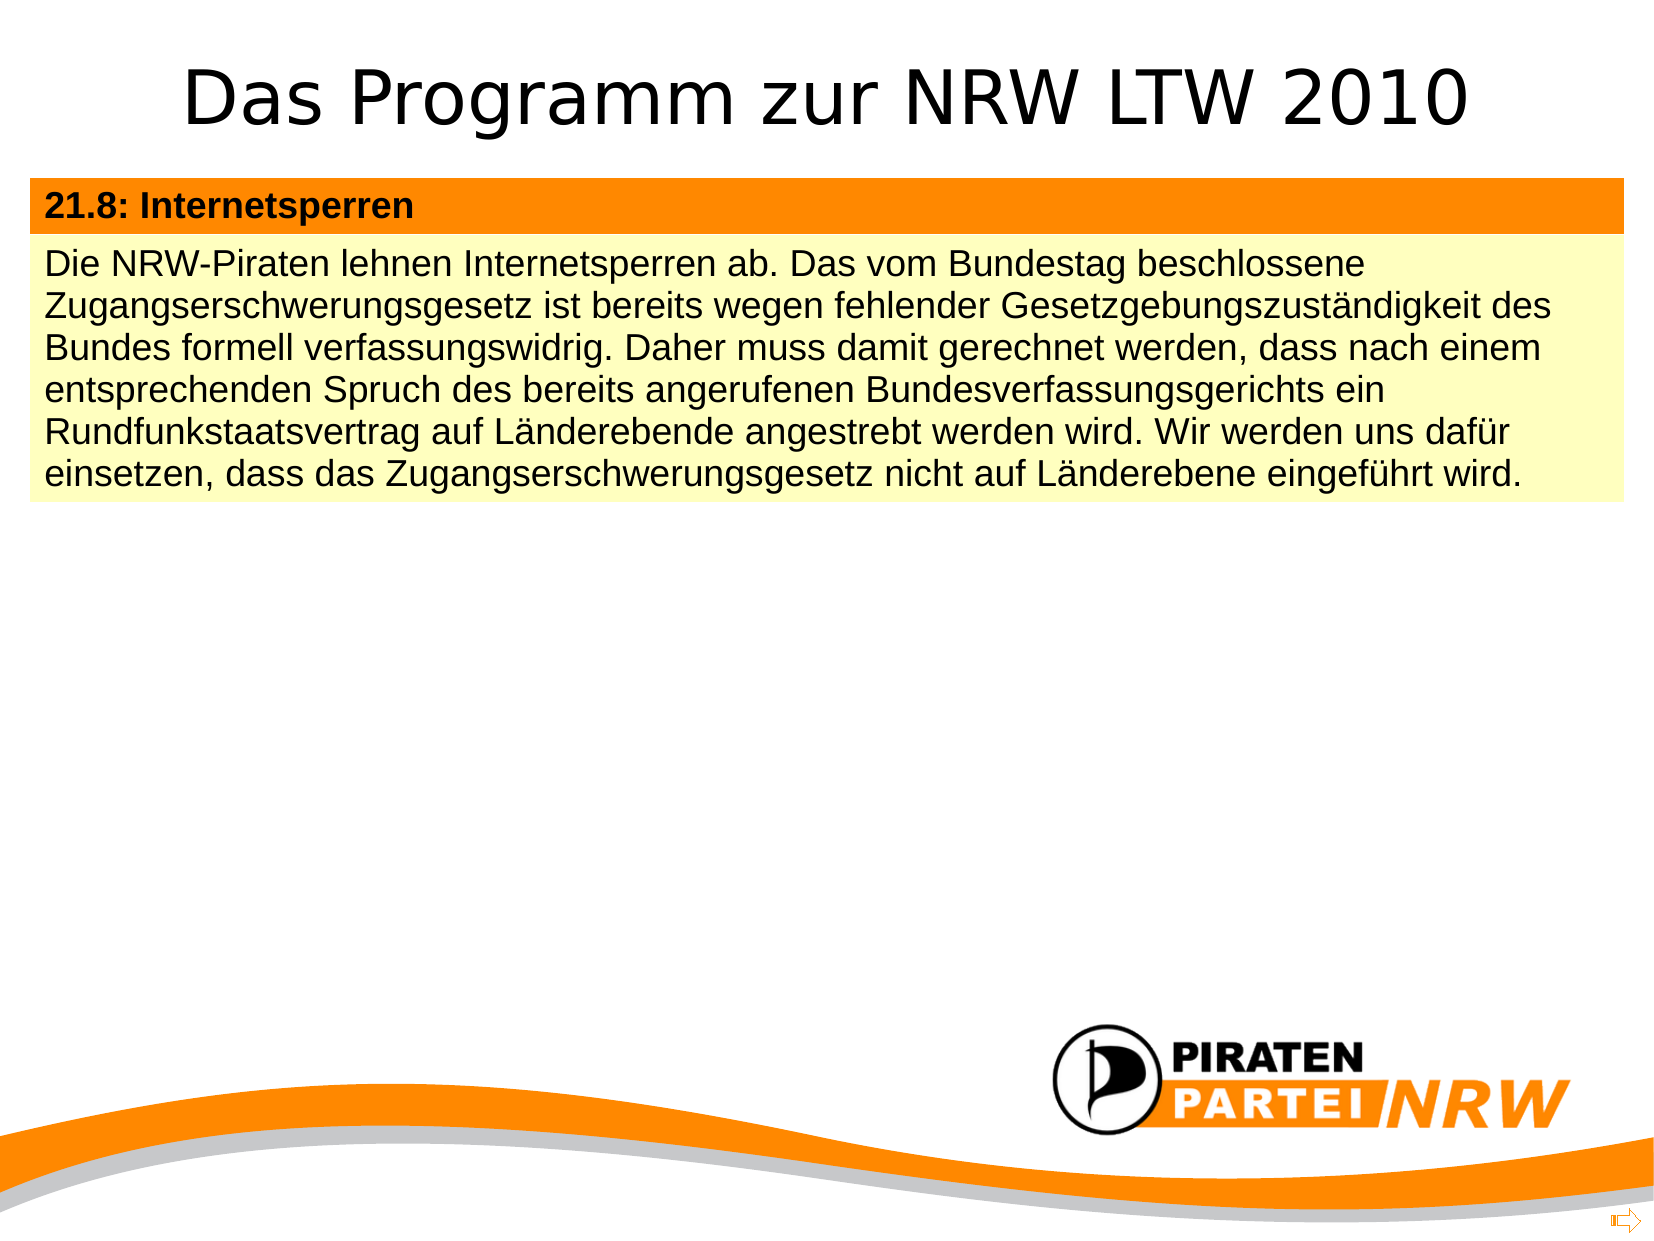

# Das Programm zur NRW LTW 2010
| 21.8: Internetsperren |
| --- |
| Die NRW-Piraten lehnen Internetsperren ab. Das vom Bundestag beschlossene Zugangserschwerungsgesetz ist bereits wegen fehlender Gesetzgebungszuständigkeit des Bundes formell verfassungswidrig. Daher muss damit gerechnet werden, dass nach einem entsprechenden Spruch des bereits angerufenen Bundesverfassungsgerichts ein Rundfunkstaatsvertrag auf Länderebende angestrebt werden wird. Wir werden uns dafür einsetzen, dass das Zugangserschwerungsgesetz nicht auf Länderebene eingeführt wird. |